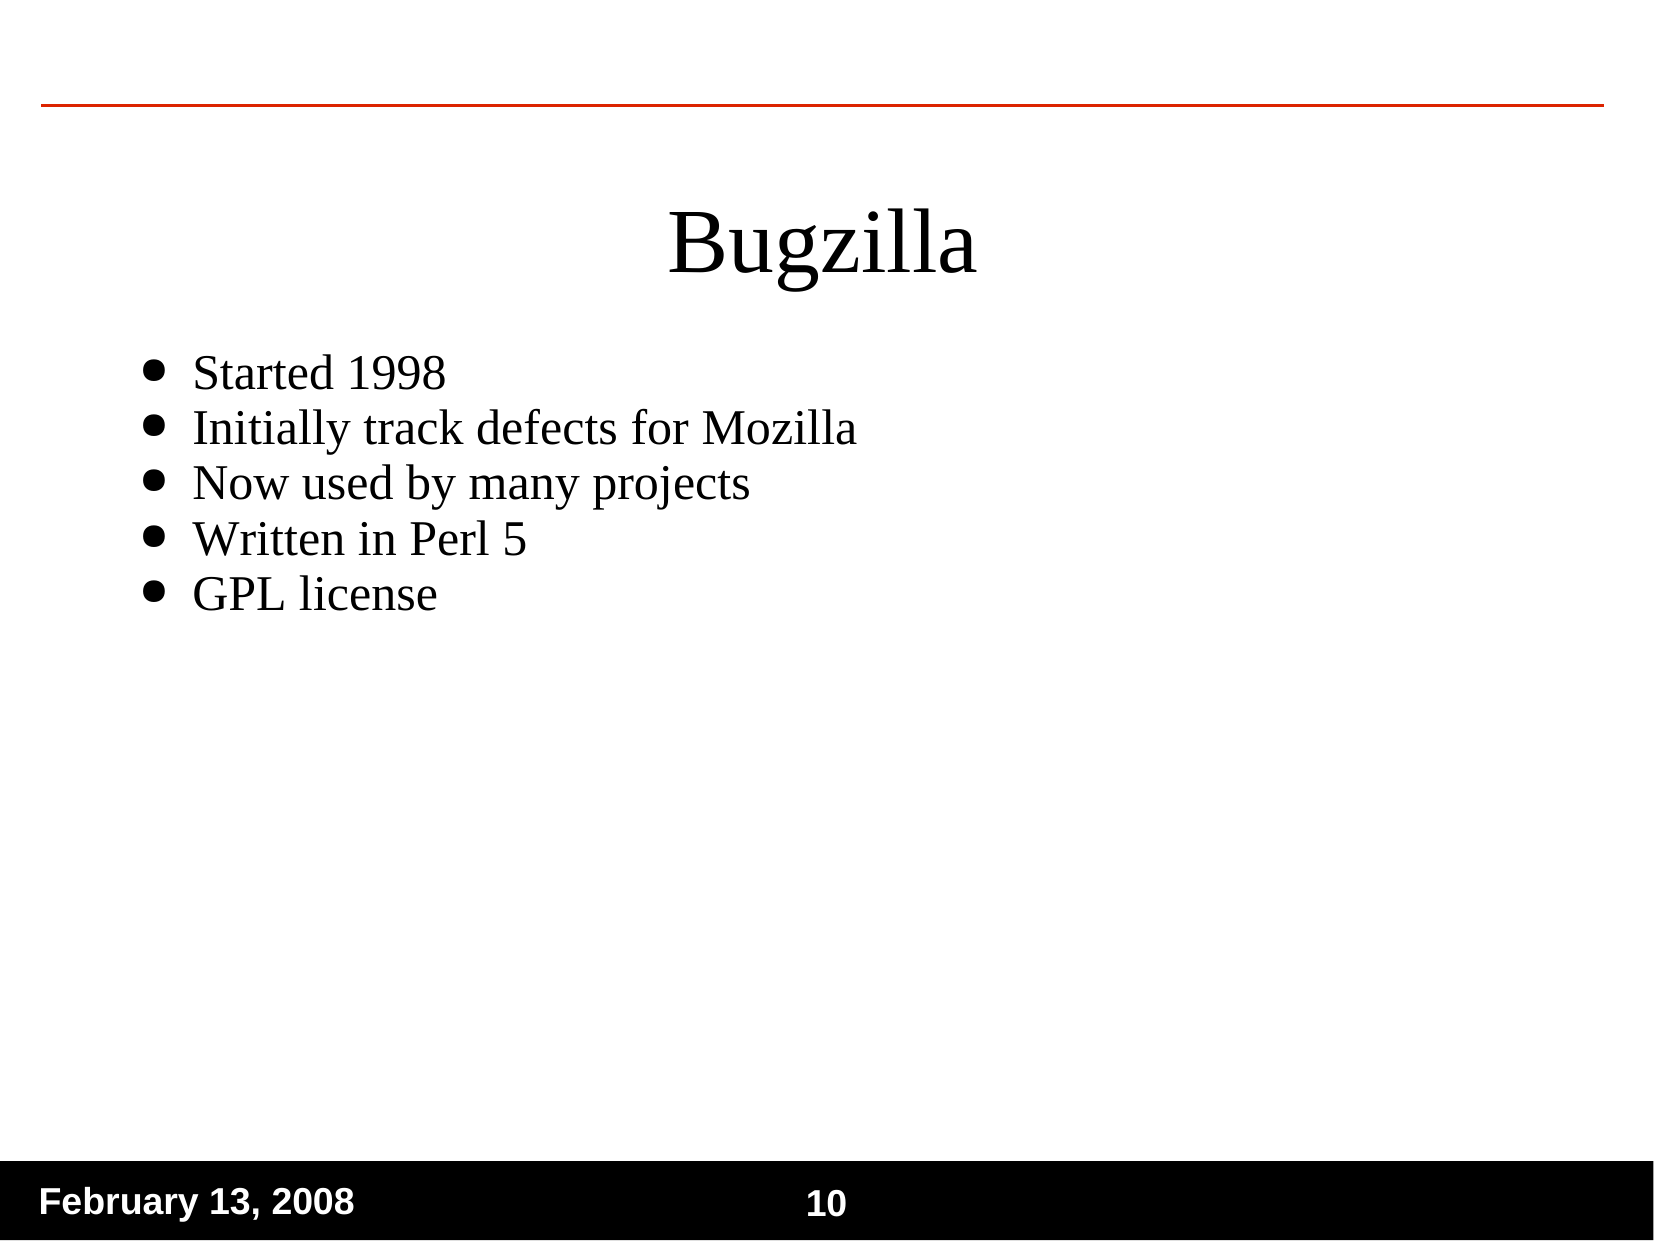

# Bugzilla
Started 1998
Initially track defects for Mozilla
Now used by many projects
Written in Perl 5
GPL license